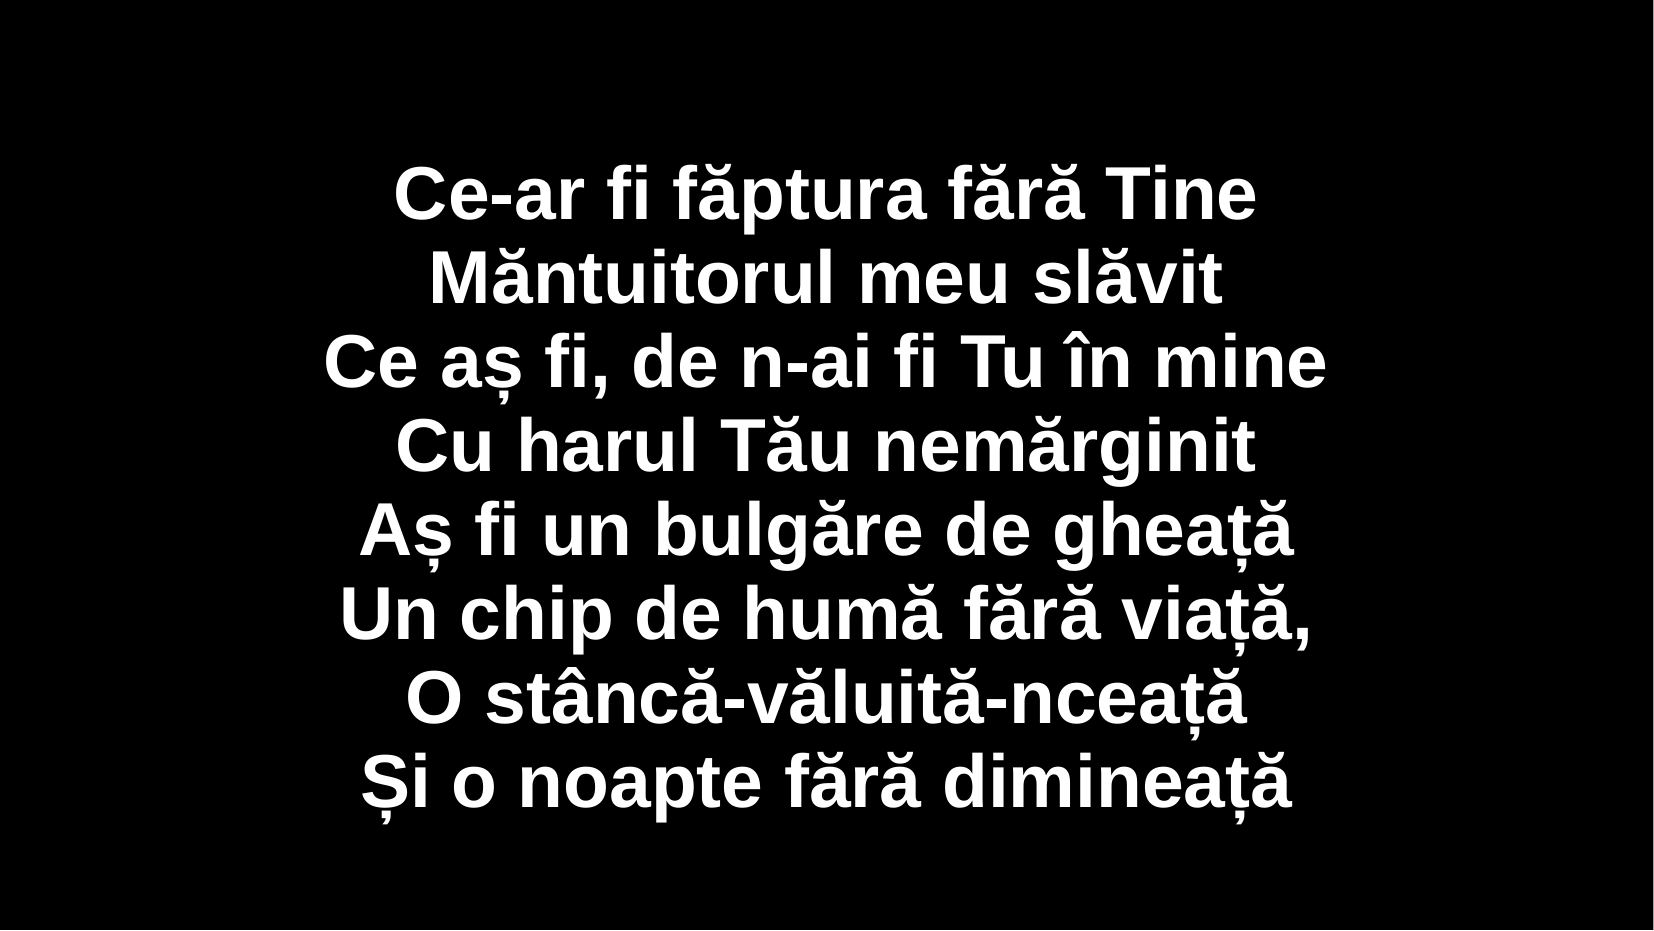

# Ce-ar fi făptura fără Tine
Măntuitorul meu slăvit
Ce aș fi, de n-ai fi Tu în mine
Cu harul Tău nemărginit
Aș fi un bulgăre de gheață
Un chip de humă fără viață,
O stâncă-văluită-nceață
Și o noapte fără dimineață